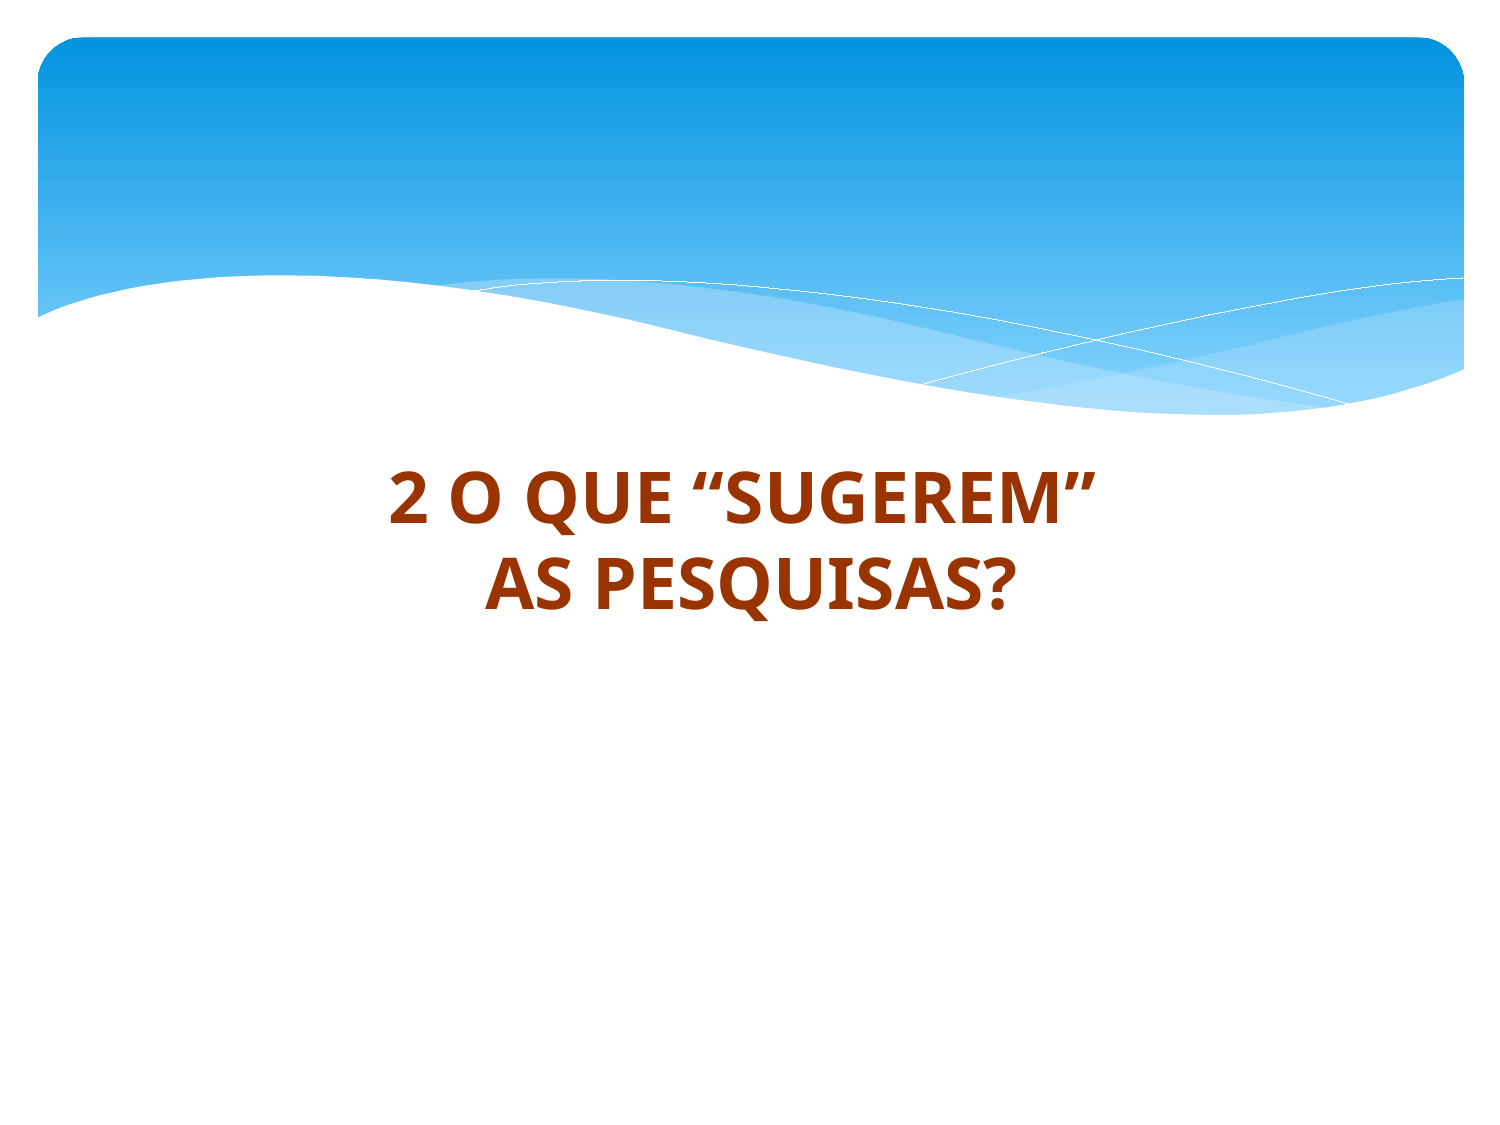

# 2 O QUE “SUGEREM” AS PESQUISAS?